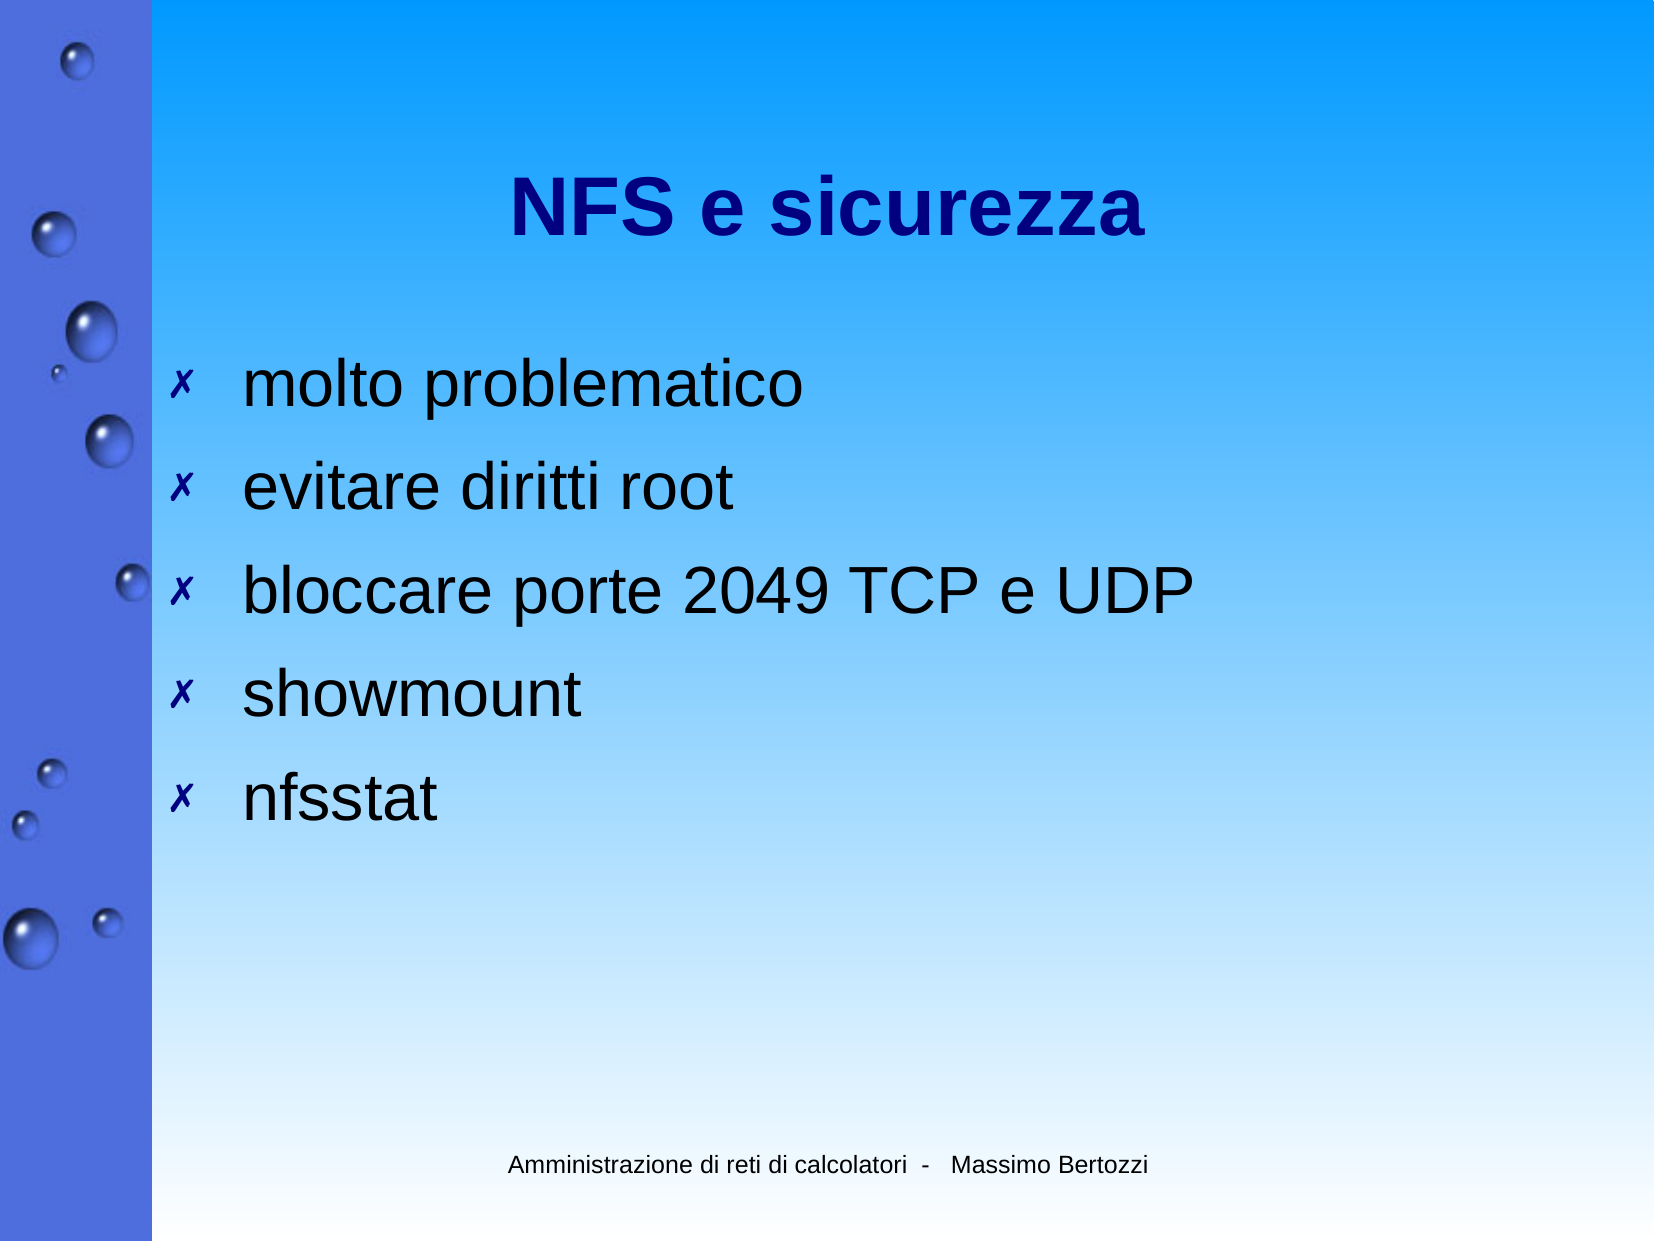

# NFS e sicurezza
molto problematico
evitare diritti root
bloccare porte 2049 TCP e UDP
showmount
nfsstat